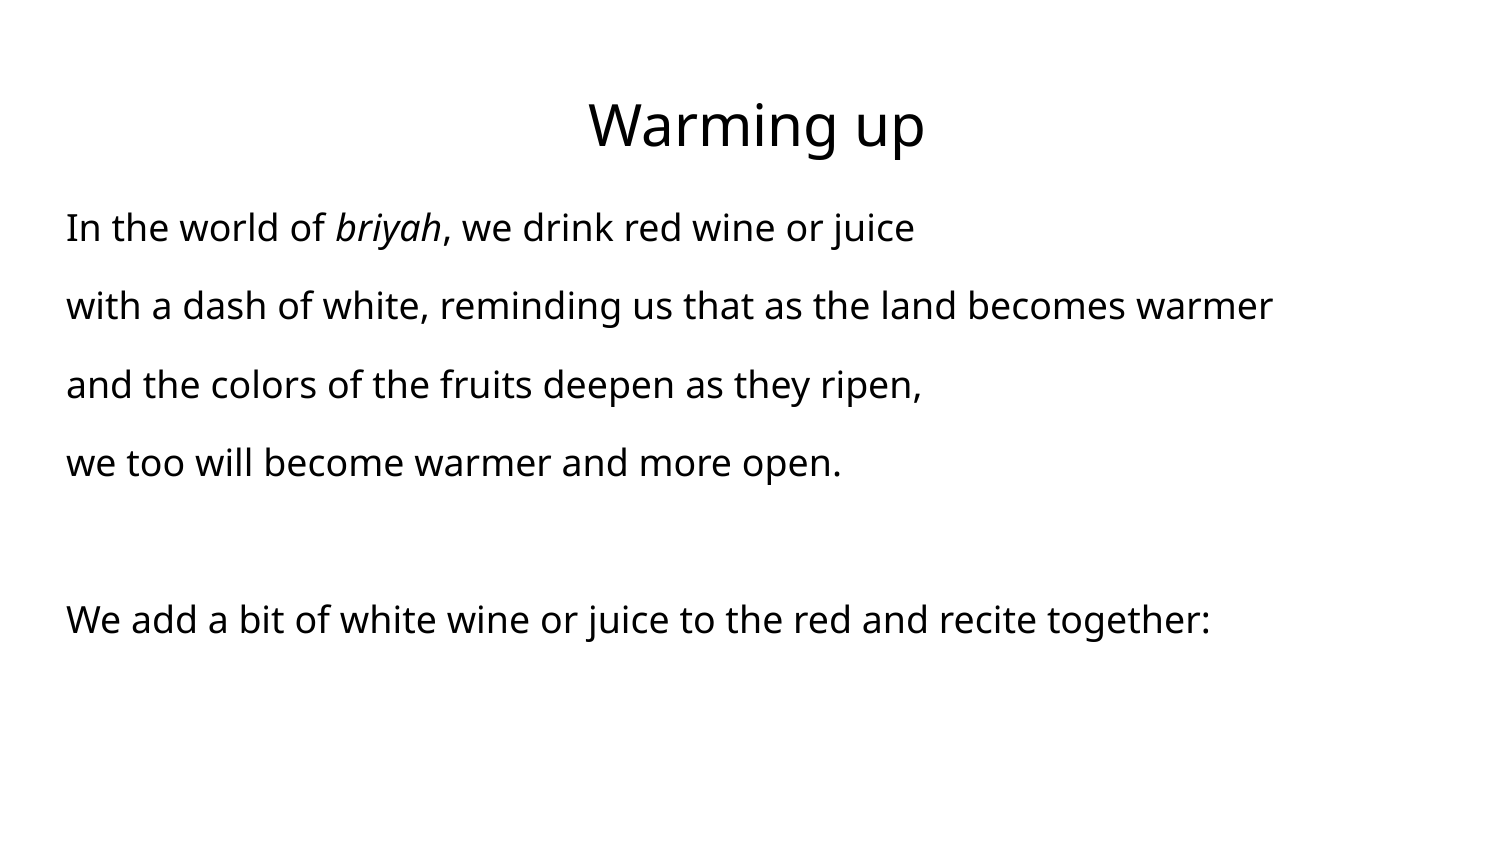

# Warming up
In the world of briyah, we drink red wine or juice
with a dash of white, reminding us that as the land becomes warmer
and the colors of the fruits deepen as they ripen,
we too will become warmer and more open.
We add a bit of white wine or juice to the red and recite together: